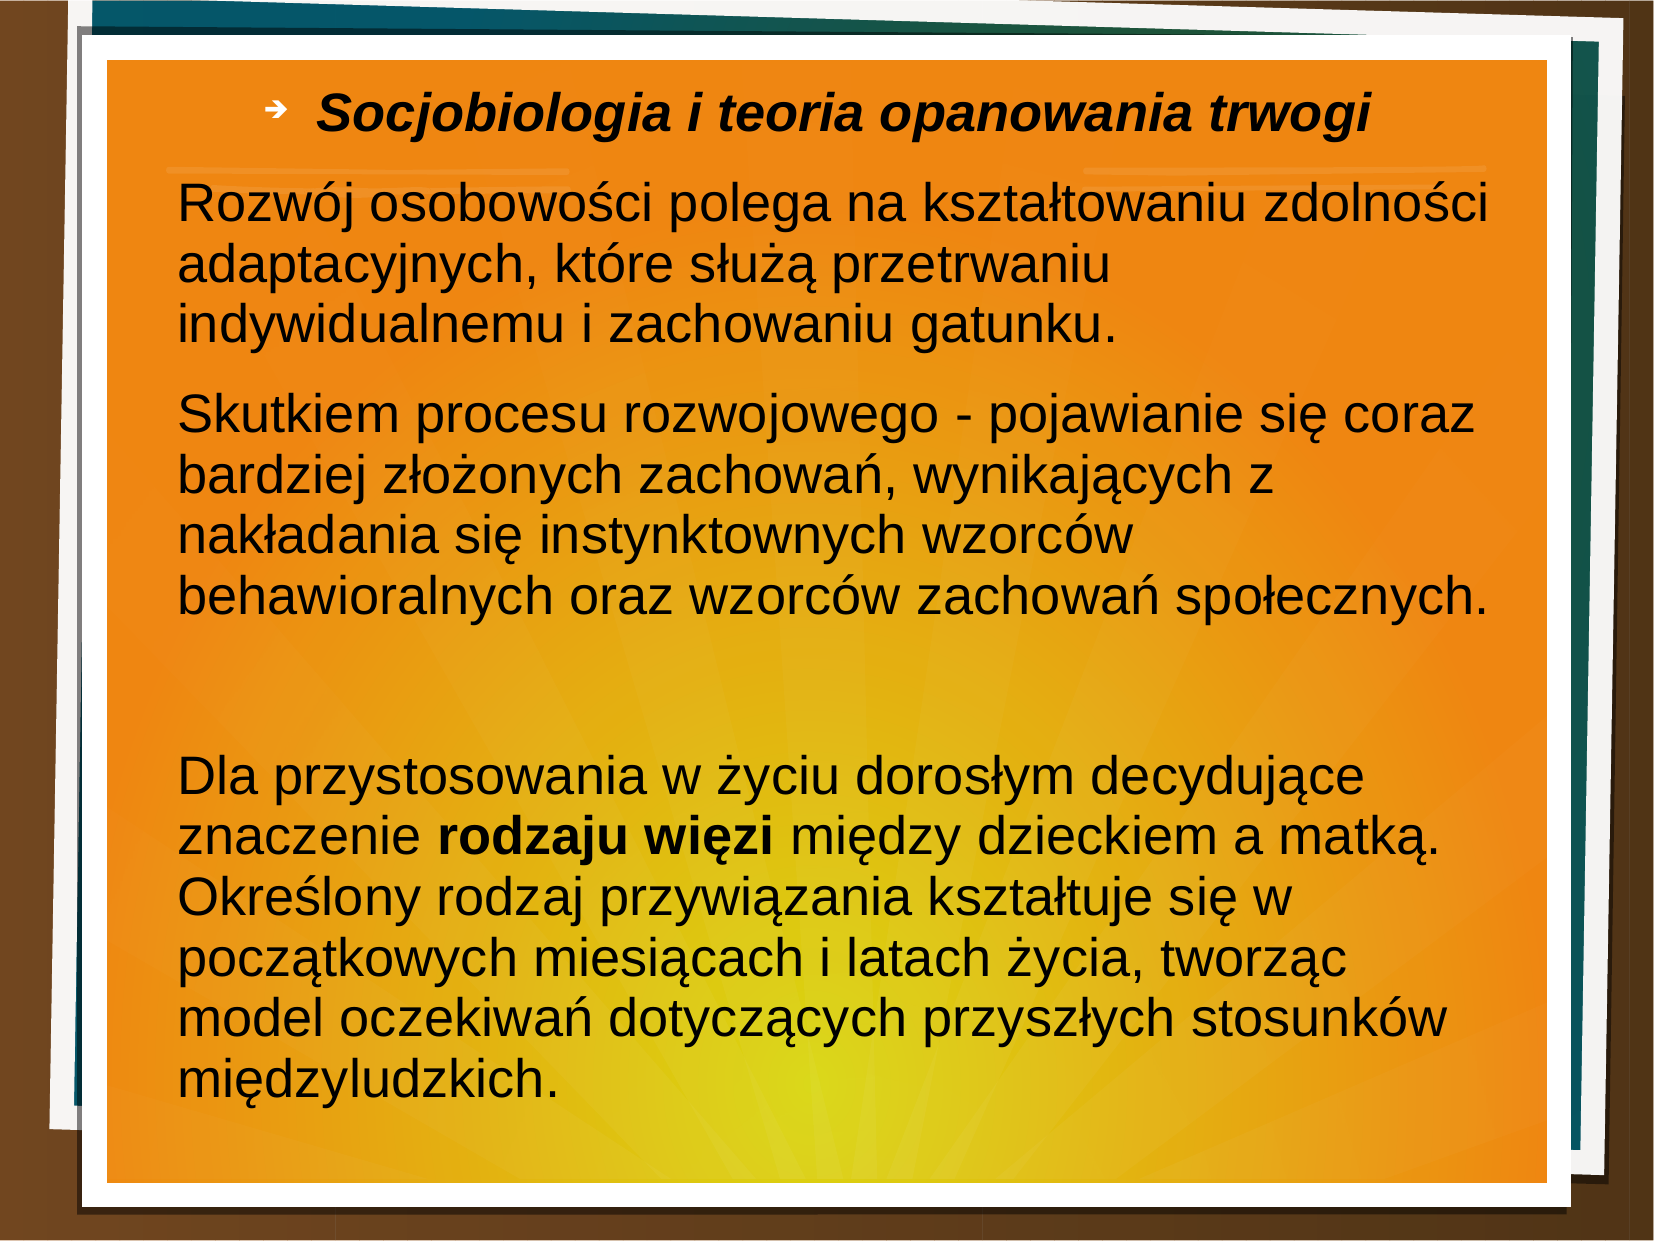

# Socjobiologia i teoria opanowania trwogi
Rozwój osobowości polega na kształtowaniu zdolności adaptacyjnych, które służą przetrwaniu indywidualnemu i zachowaniu gatunku.
Skutkiem procesu rozwojowego - pojawianie się coraz bardziej złożonych zachowań, wynikających z nakładania się instynktownych wzorców behawioralnych oraz wzorców zachowań społecznych.
Dla przystosowania w życiu dorosłym decydujące znaczenie rodzaju więzi między dzieckiem a matką. Określony rodzaj przywiązania kształtuje się w początkowych miesiącach i latach życia, tworząc model oczekiwań dotyczących przyszłych stosunków międzyludzkich.